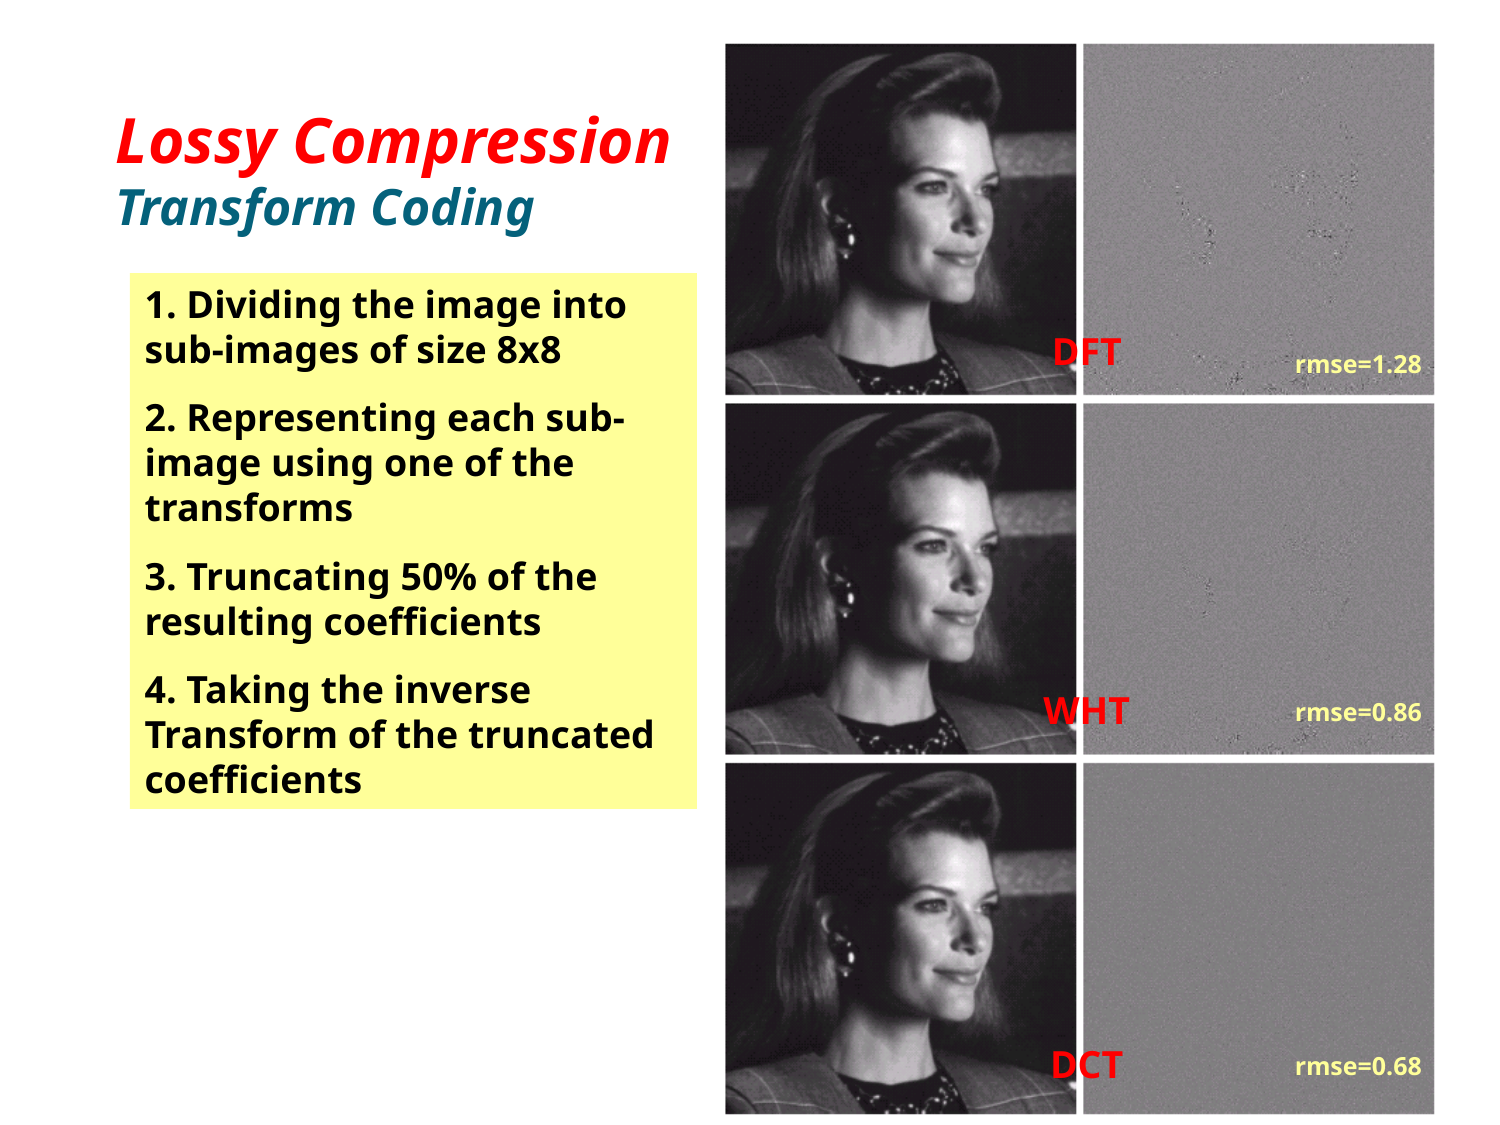

Lossy Compression
Transform Coding
1. Dividing the image into sub-images of size 8x8
2. Representing each sub-image using one of the transforms
3. Truncating 50% of the resulting coefficients
4. Taking the inverse Transform of the truncated coefficients
DFT
rmse=1.28
WHT
rmse=0.86
DCT
rmse=0.68